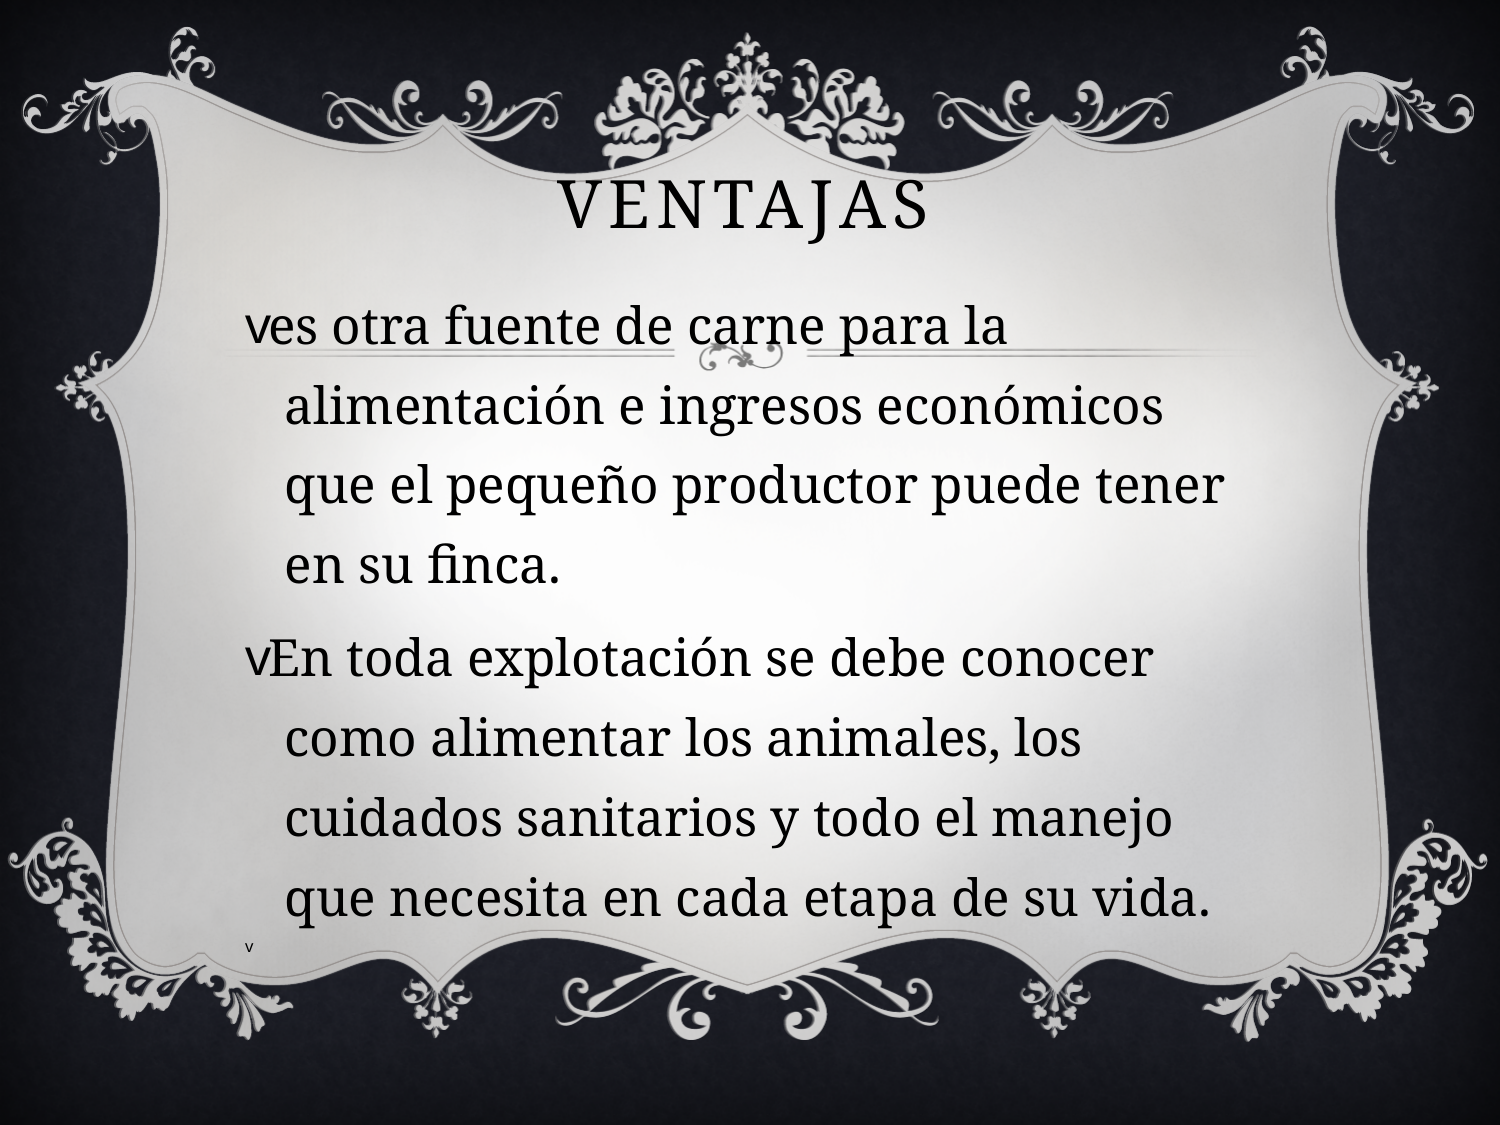

# Ventajas
es otra fuente de carne para la alimentación e ingresos económicos que el pequeño productor puede tener en su finca.
En toda explotación se debe conocer como alimentar los animales, los cuidados sanitarios y todo el manejo que necesita en cada etapa de su vida.